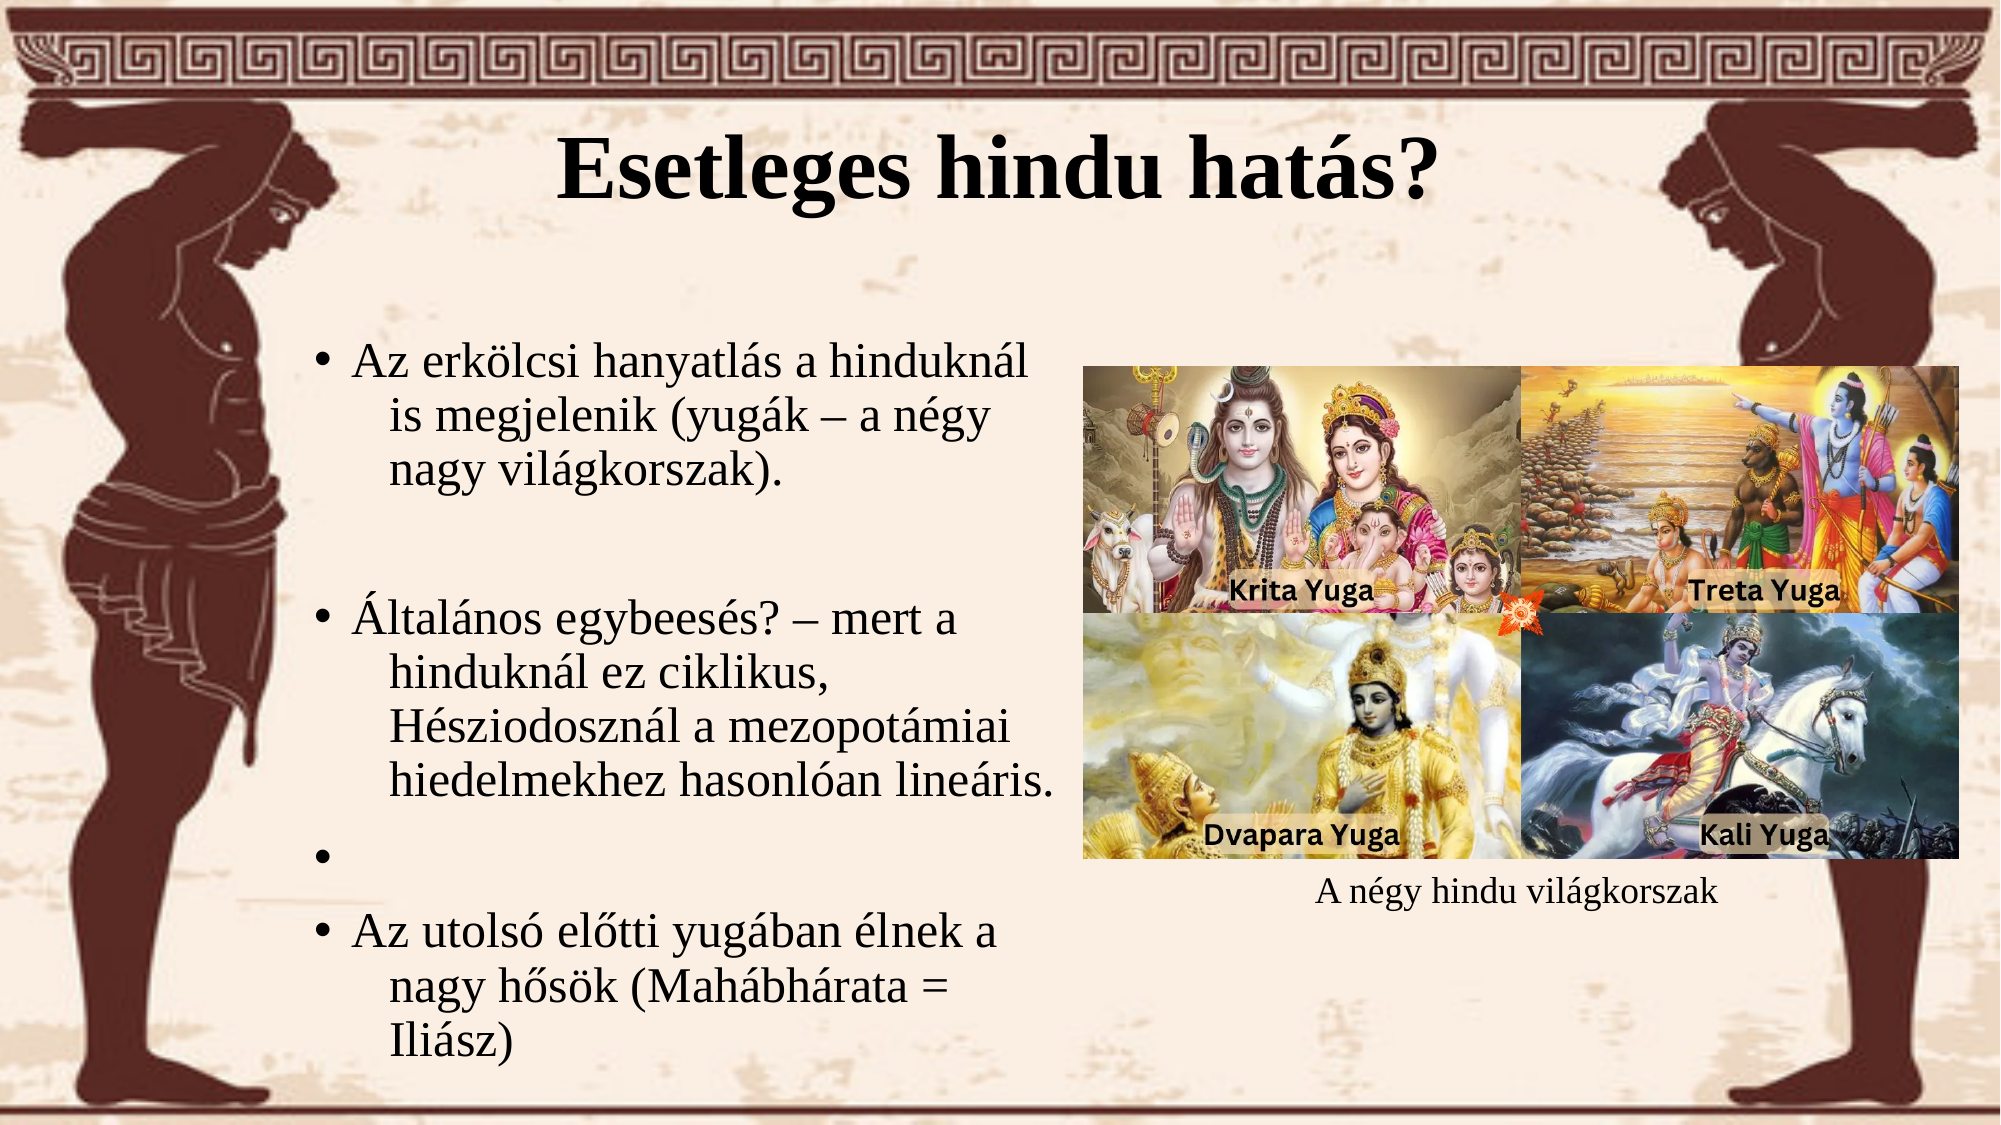

# Esetleges hindu hatás?
Az erkölcsi hanyatlás a hinduknál is megjelenik (yugák – a négy nagy világkorszak).
Általános egybeesés? – mert a hinduknál ez ciklikus, Hésziodosznál a mezopotámiai hiedelmekhez hasonlóan lineáris.
Az utolsó előtti yugában élnek a nagy hősök (Mahábhárata = Iliász)
A négy hindu világkorszak